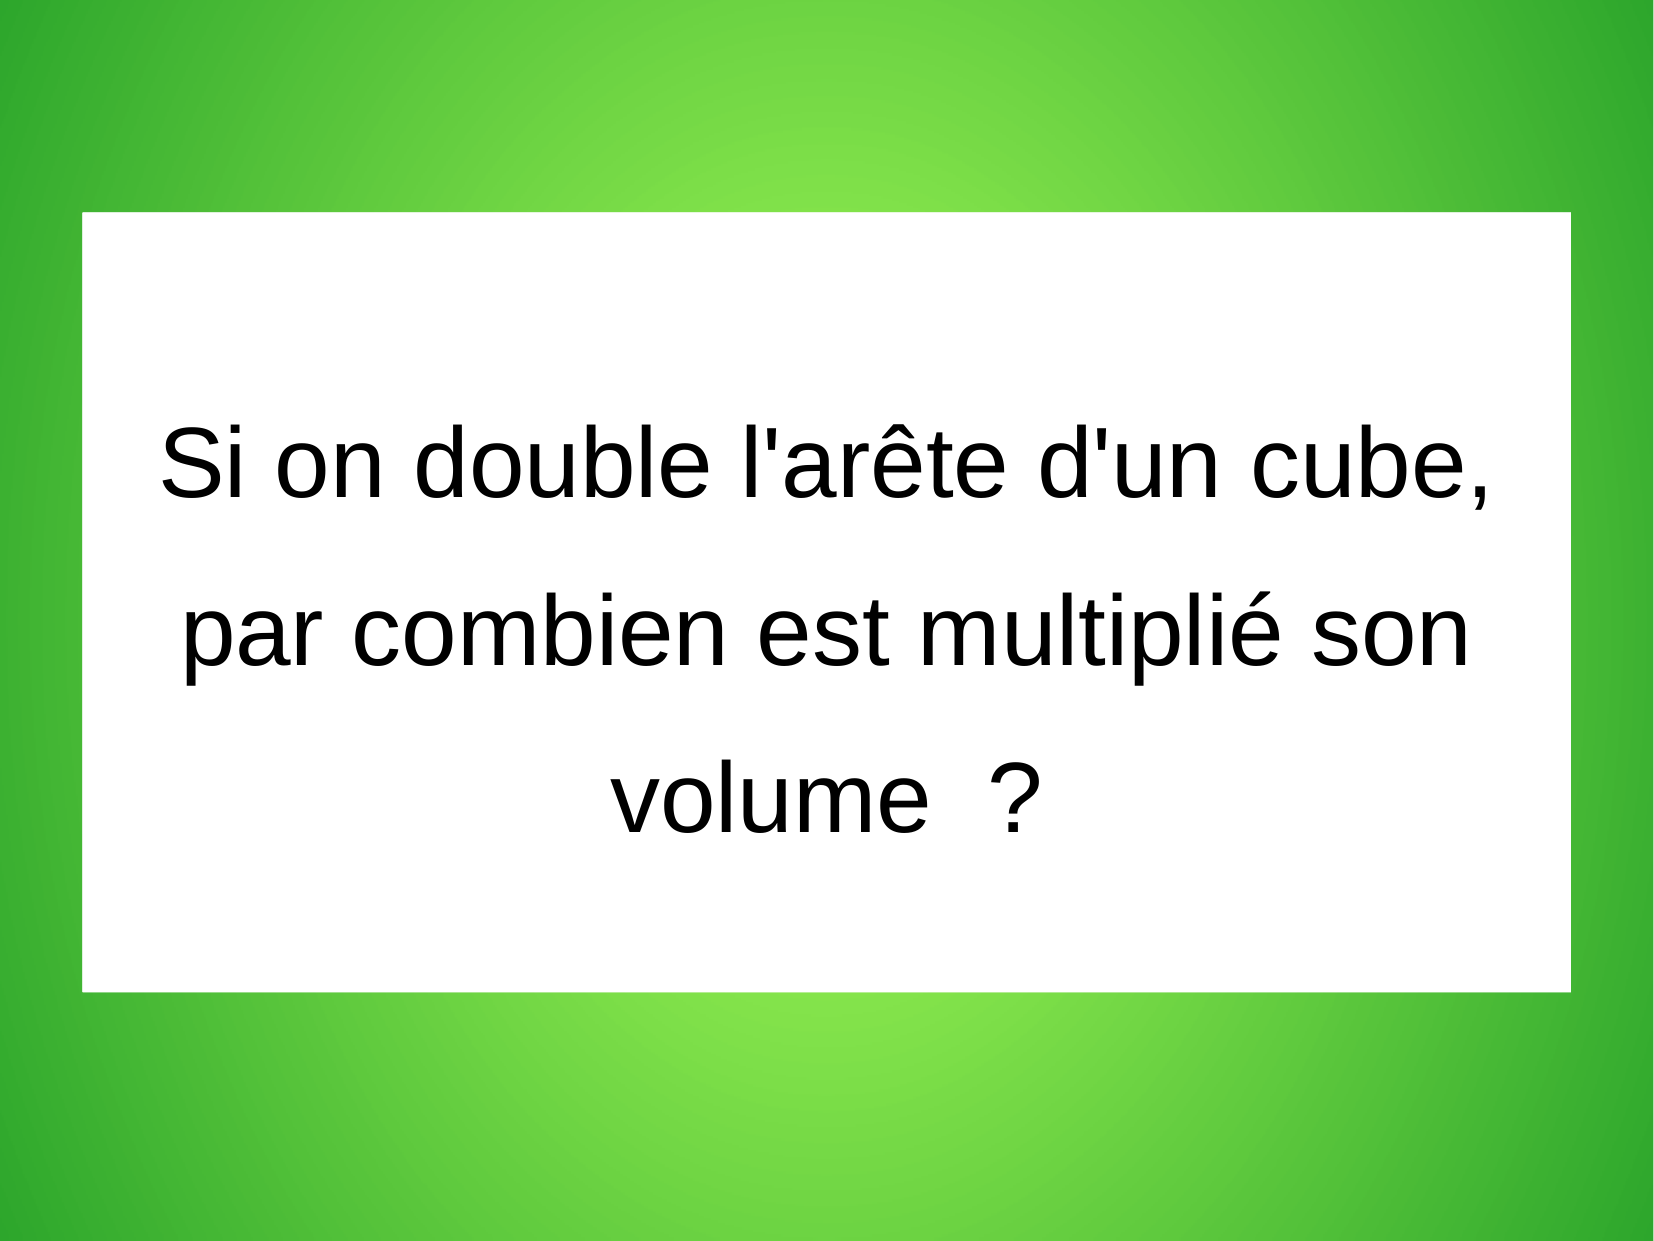

#
Si on double l'arête d'un cube, par combien est multiplié son volume  ?